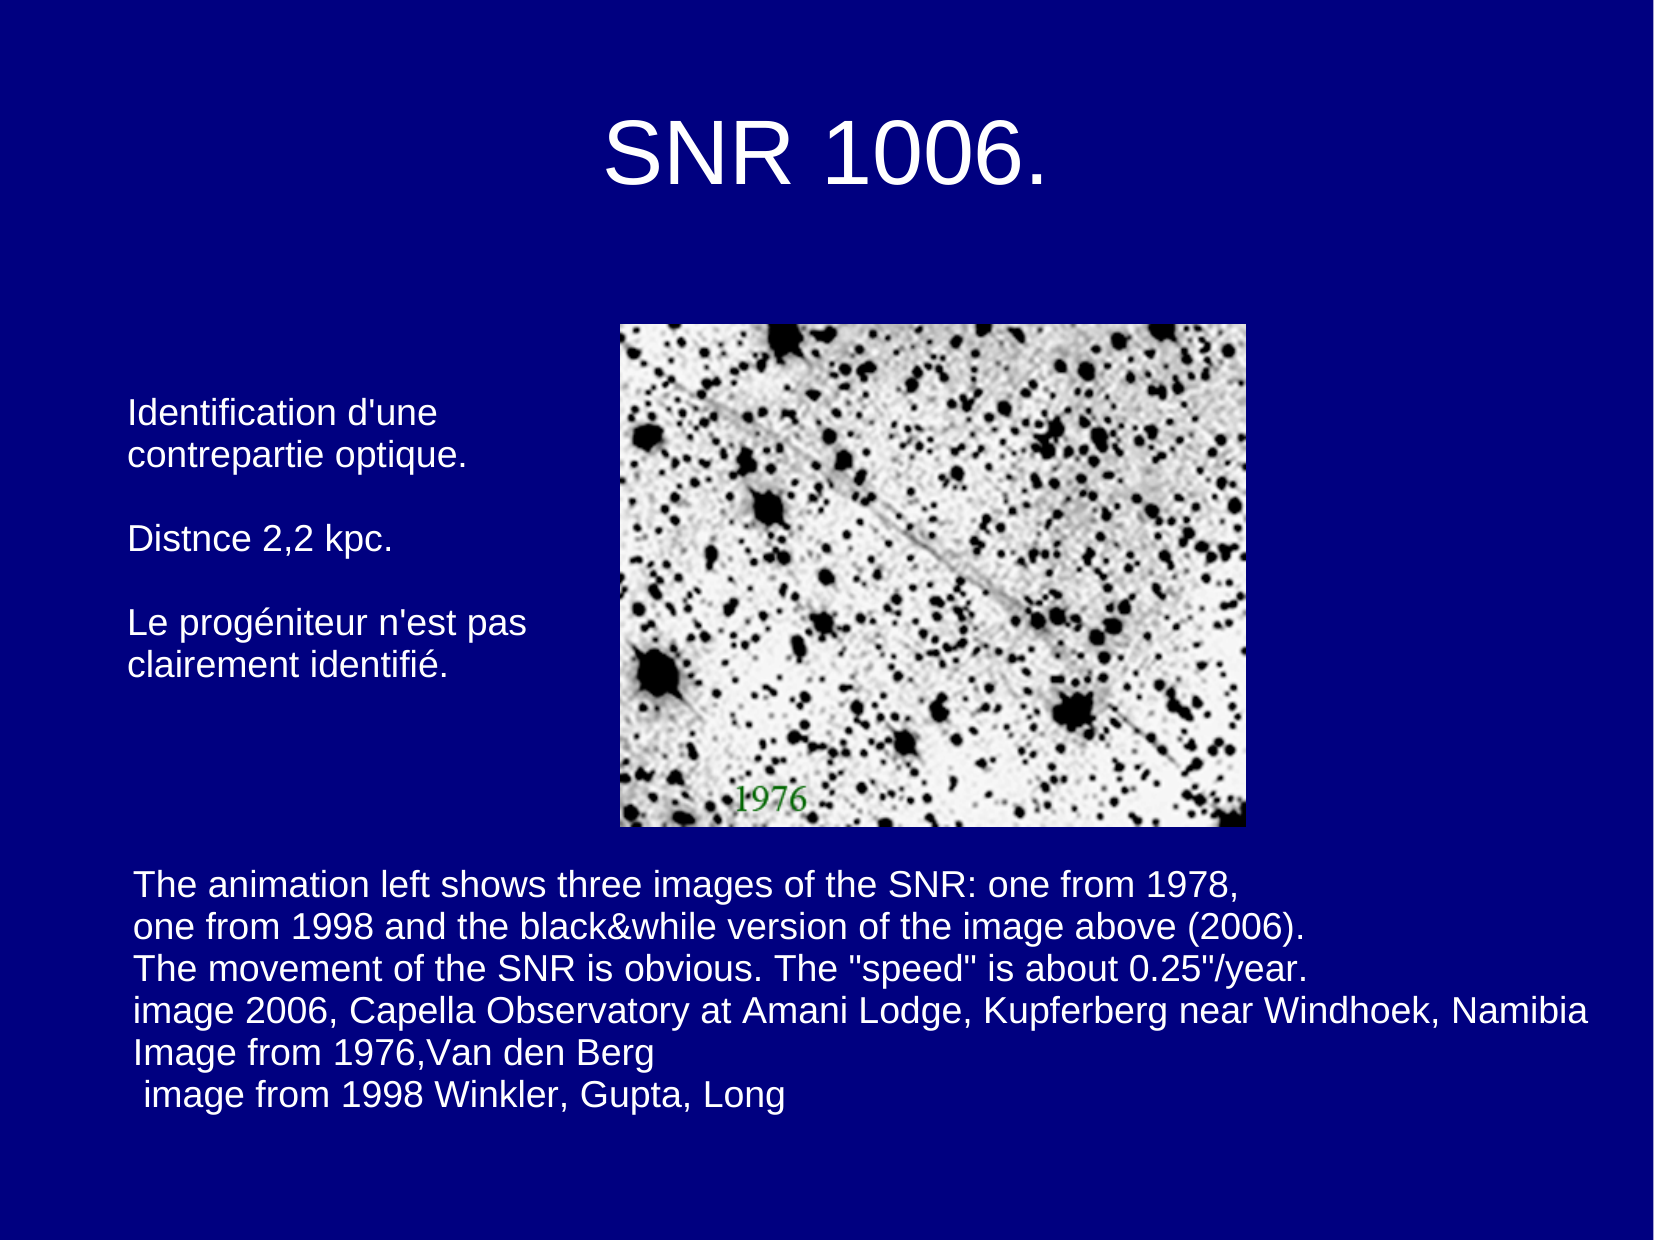

# SNR 1006.
Identification d'une
contrepartie optique.
Distnce 2,2 kpc.
Le progéniteur n'est pas
clairement identifié.
The animation left shows three images of the SNR: one from 1978,
one from 1998 and the black&while version of the image above (2006).
The movement of the SNR is obvious. The "speed" is about 0.25"/year.
image 2006, Capella Observatory at Amani Lodge, Kupferberg near Windhoek, Namibia
Image from 1976,Van den Berg
 image from 1998 Winkler, Gupta, Long